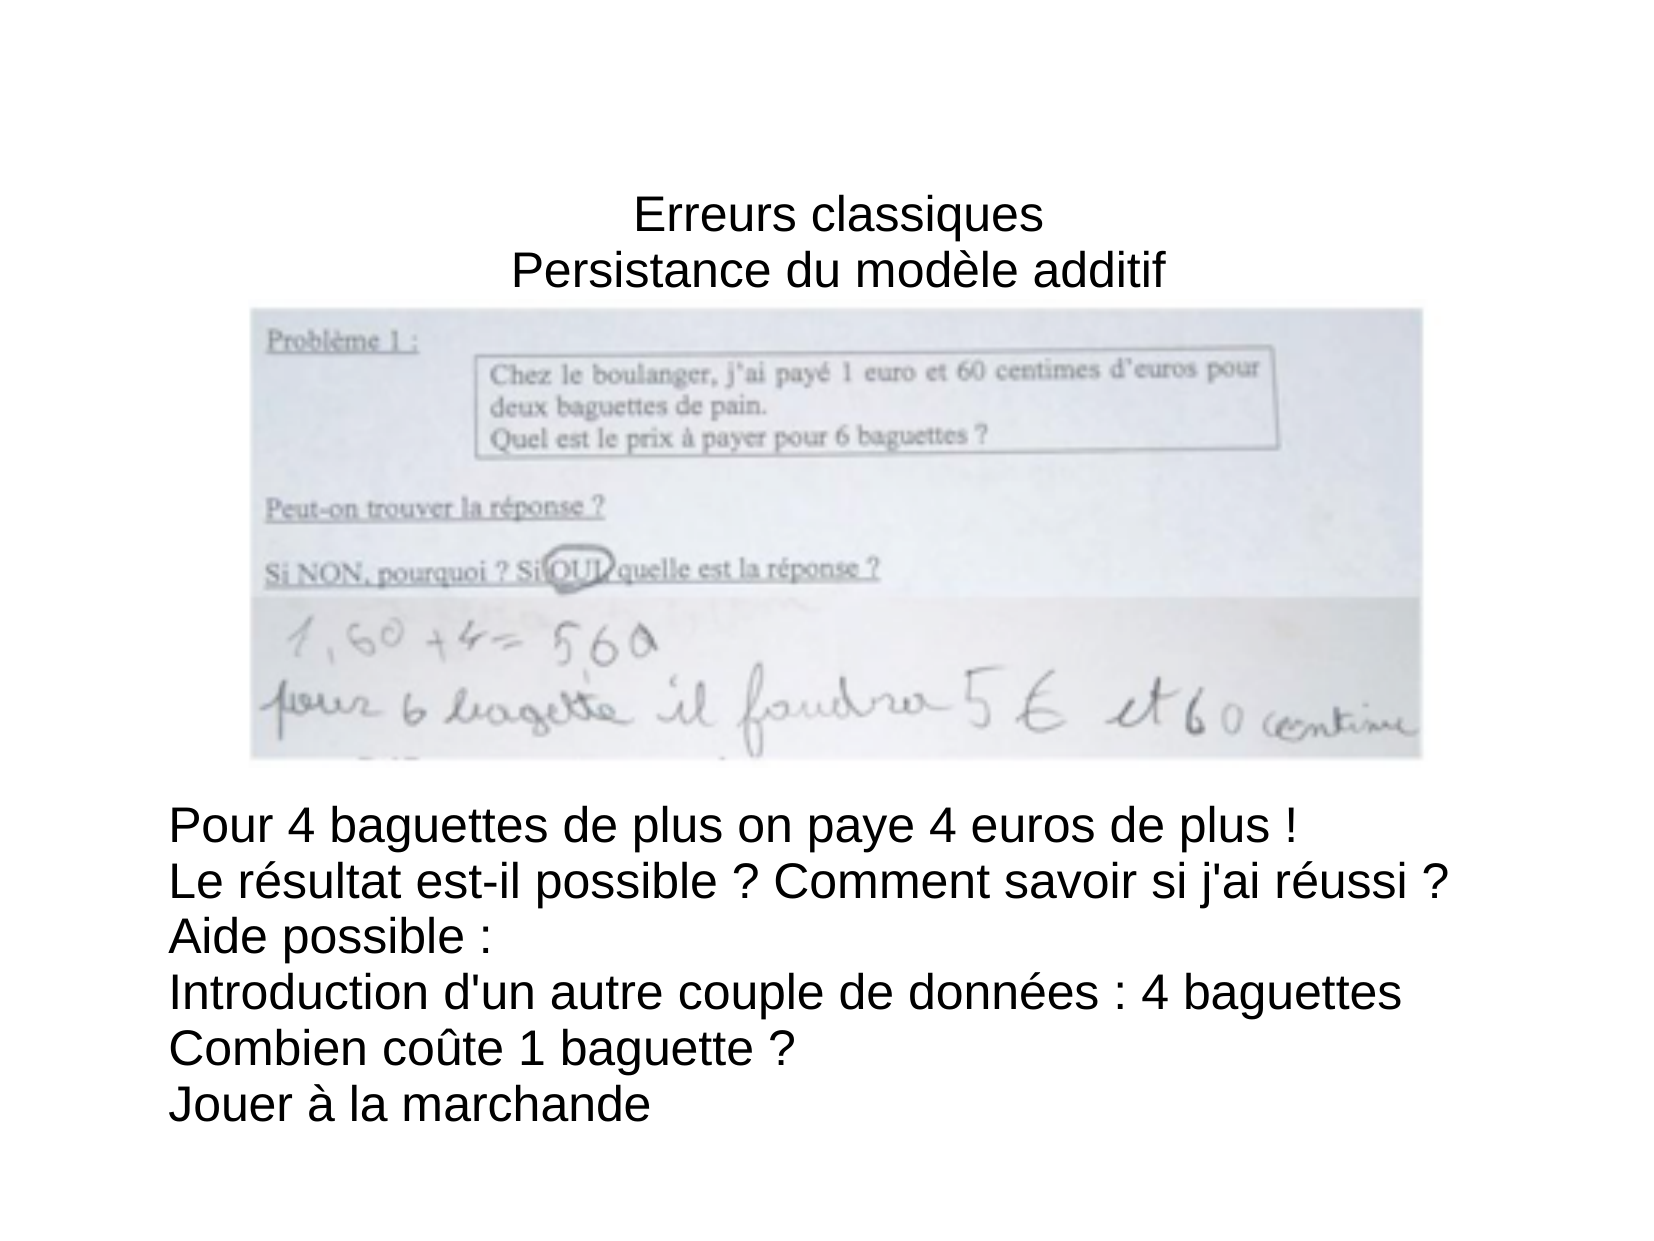

Erreurs classiques
Persistance du modèle additif
#
Pour 4 baguettes de PLUS on paye 4 euros de PLUS !
Pour 4 baguettes de plus on paye 4 euros de plus !
Le résultat est-il possible ? Comment savoir si j'ai réussi ?
Aide possible :
Introduction d'un autre couple de données : 4 baguettes
Combien coûte 1 baguette ?
Jouer à la marchande